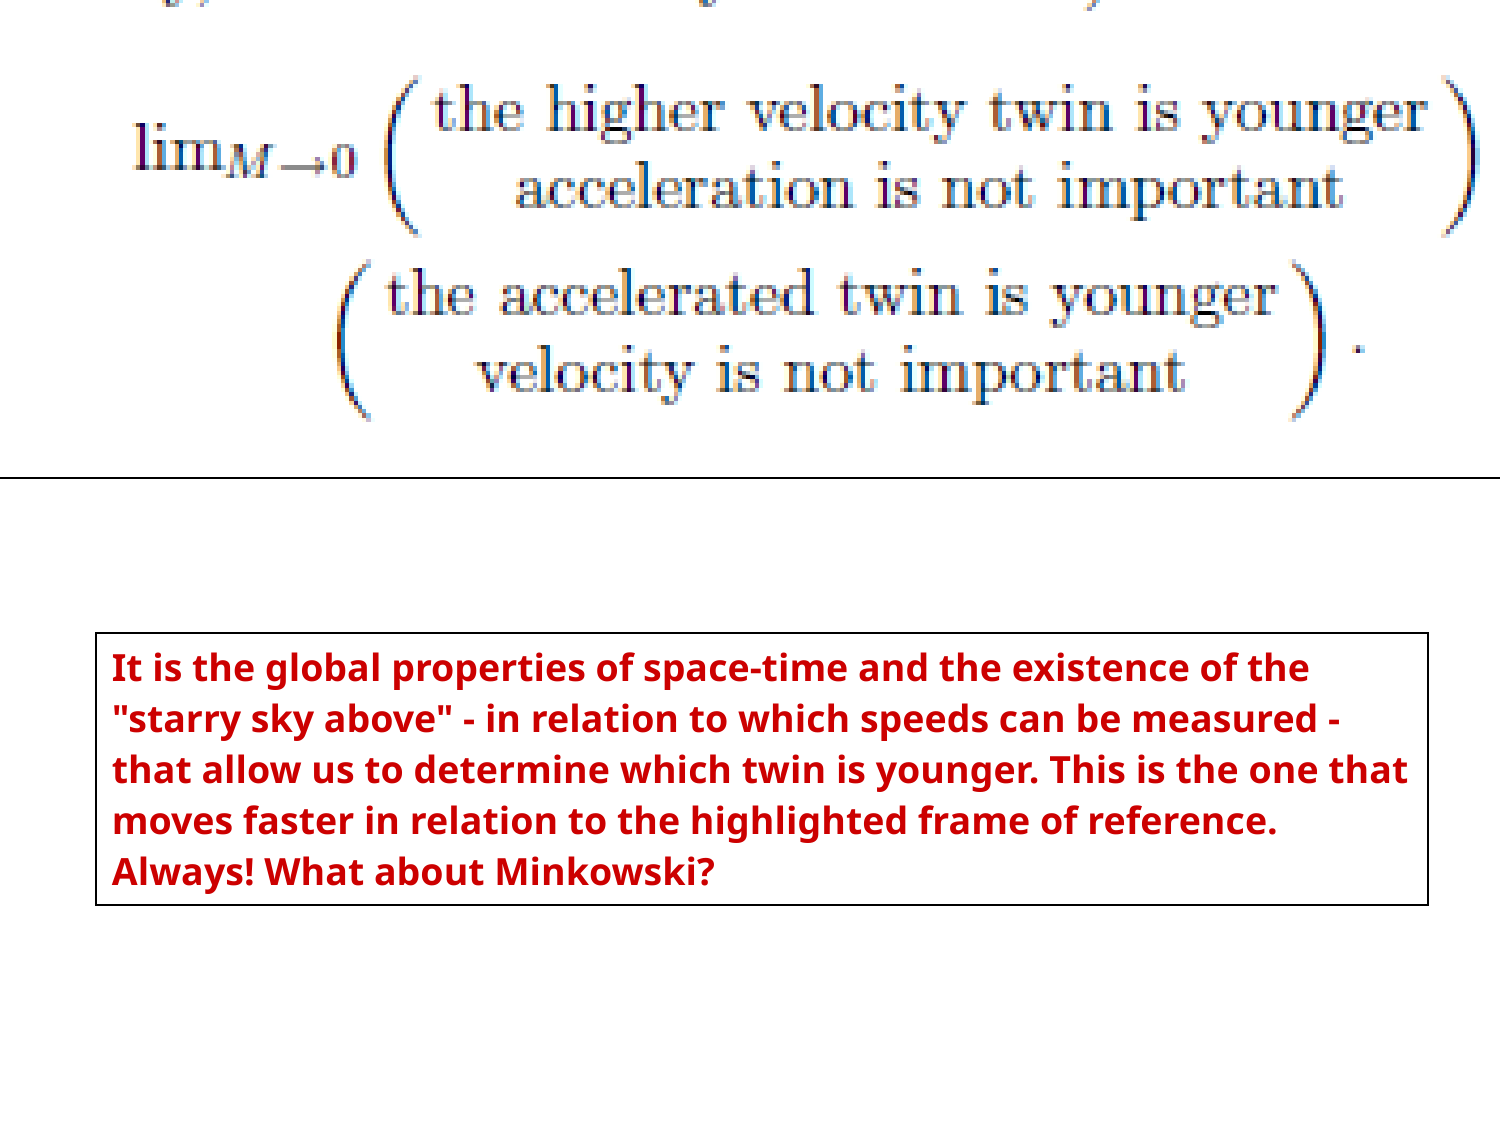

It is the global properties of space-time and the existence of the "starry sky above" - in relation to which speeds can be measured - that allow us to determine which twin is younger. This is the one that moves faster in relation to the highlighted frame of reference. Always! What about Minkowski?